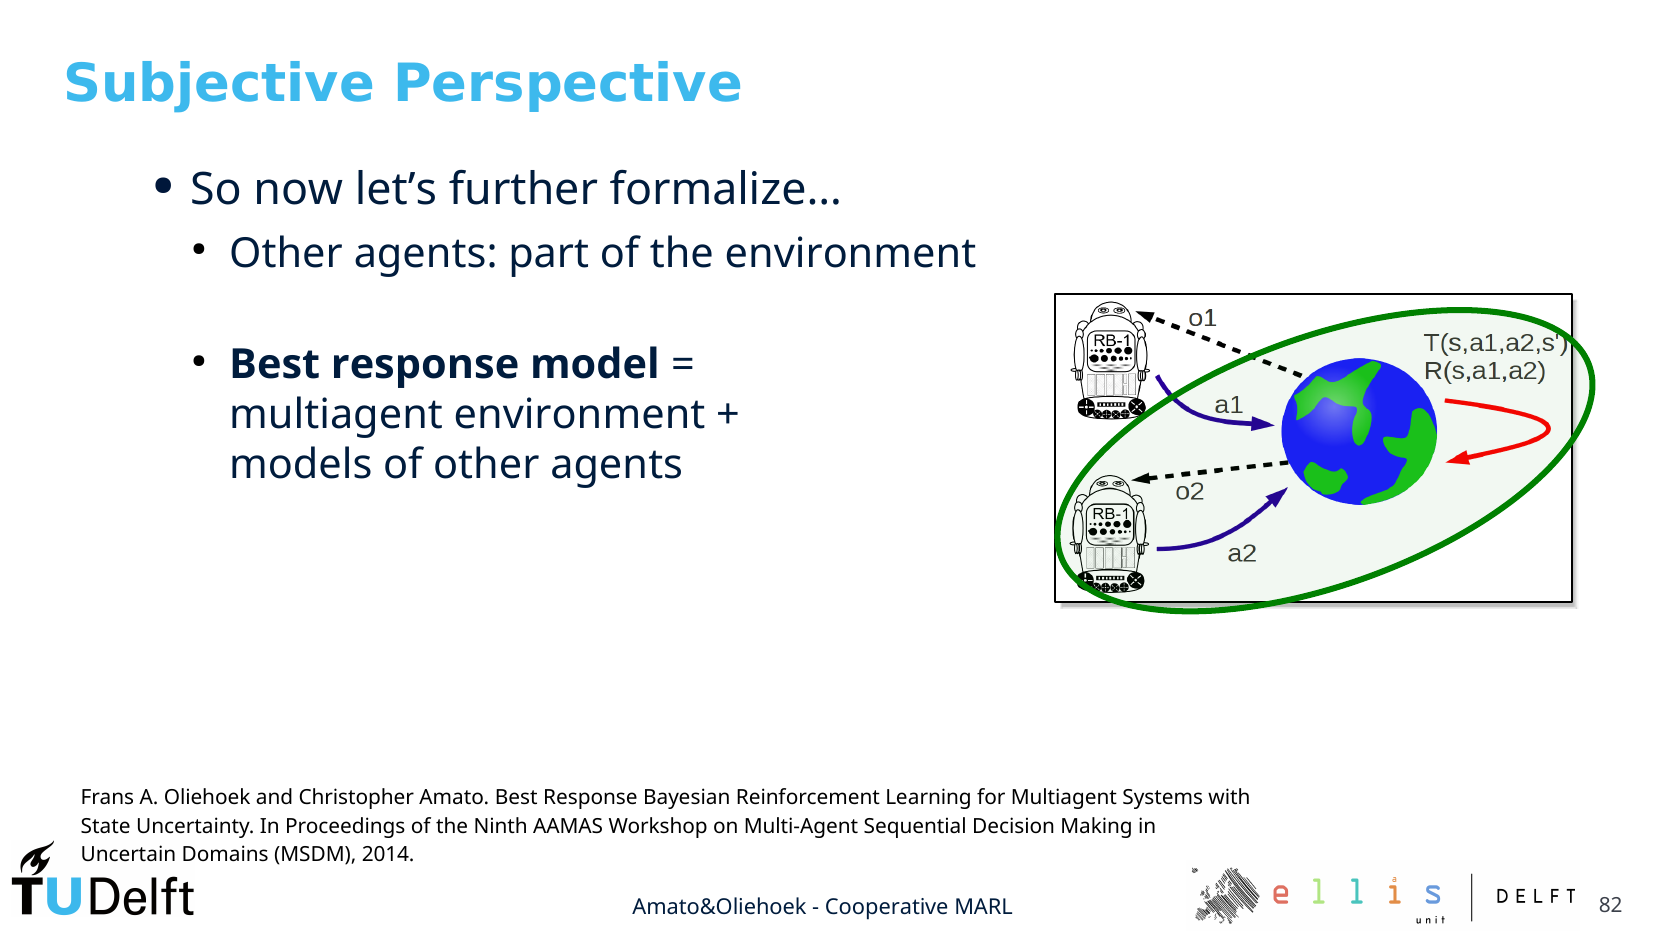

# Subjective Perspective
So now let’s further formalize…
Other agents: part of the environment
Best response model =
multiagent environment +
models of other agents
Frans A. Oliehoek and Christopher Amato. Best Response Bayesian Reinforcement Learning for Multiagent Systems with State Uncertainty. In Proceedings of the Ninth AAMAS Workshop on Multi-Agent Sequential Decision Making in Uncertain Domains (MSDM), 2014.
Amato&Oliehoek - Cooperative MARL